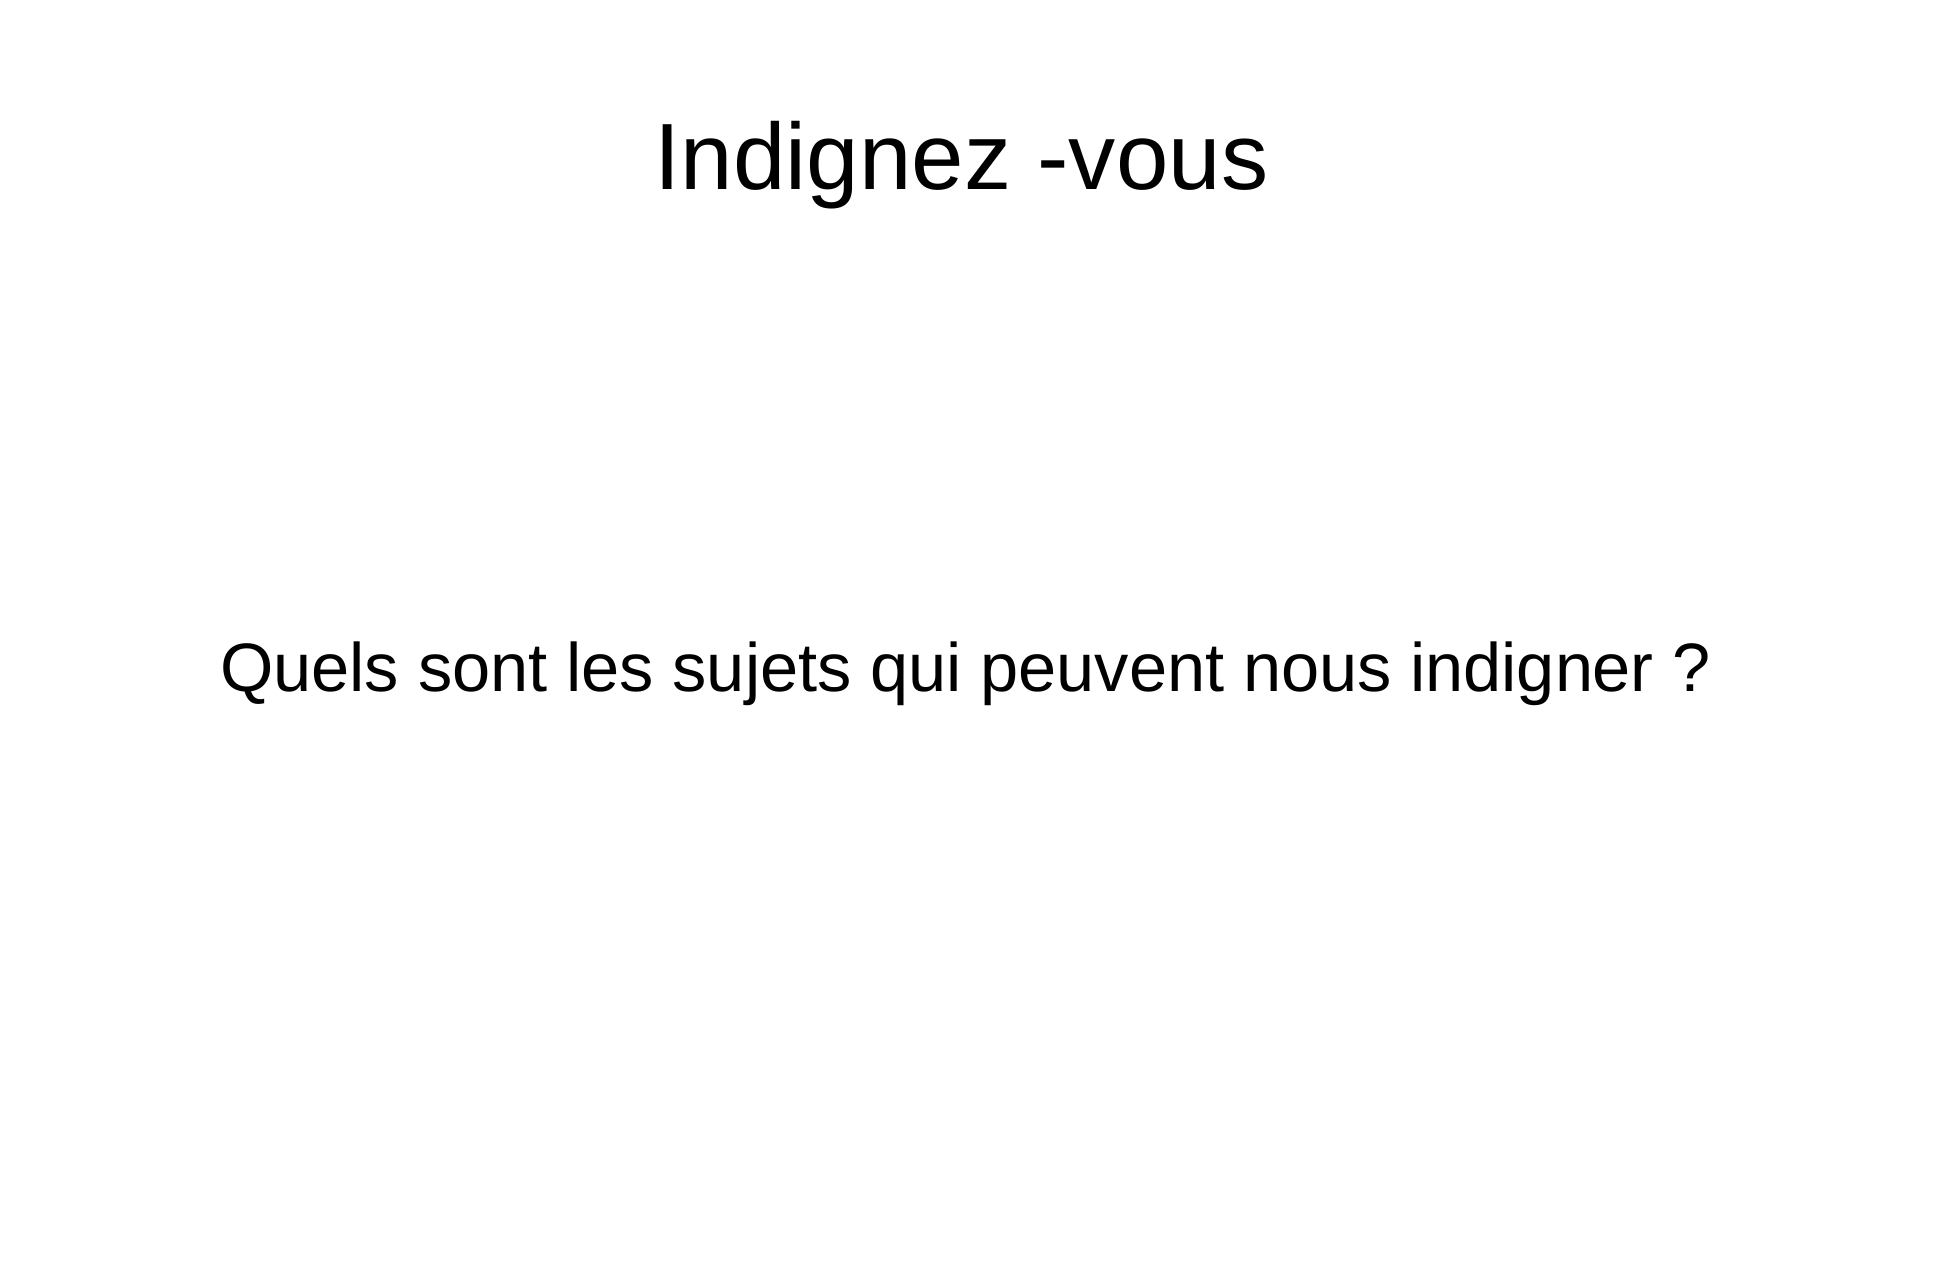

# Indignez -vous
Quels sont les sujets qui peuvent nous indigner ?